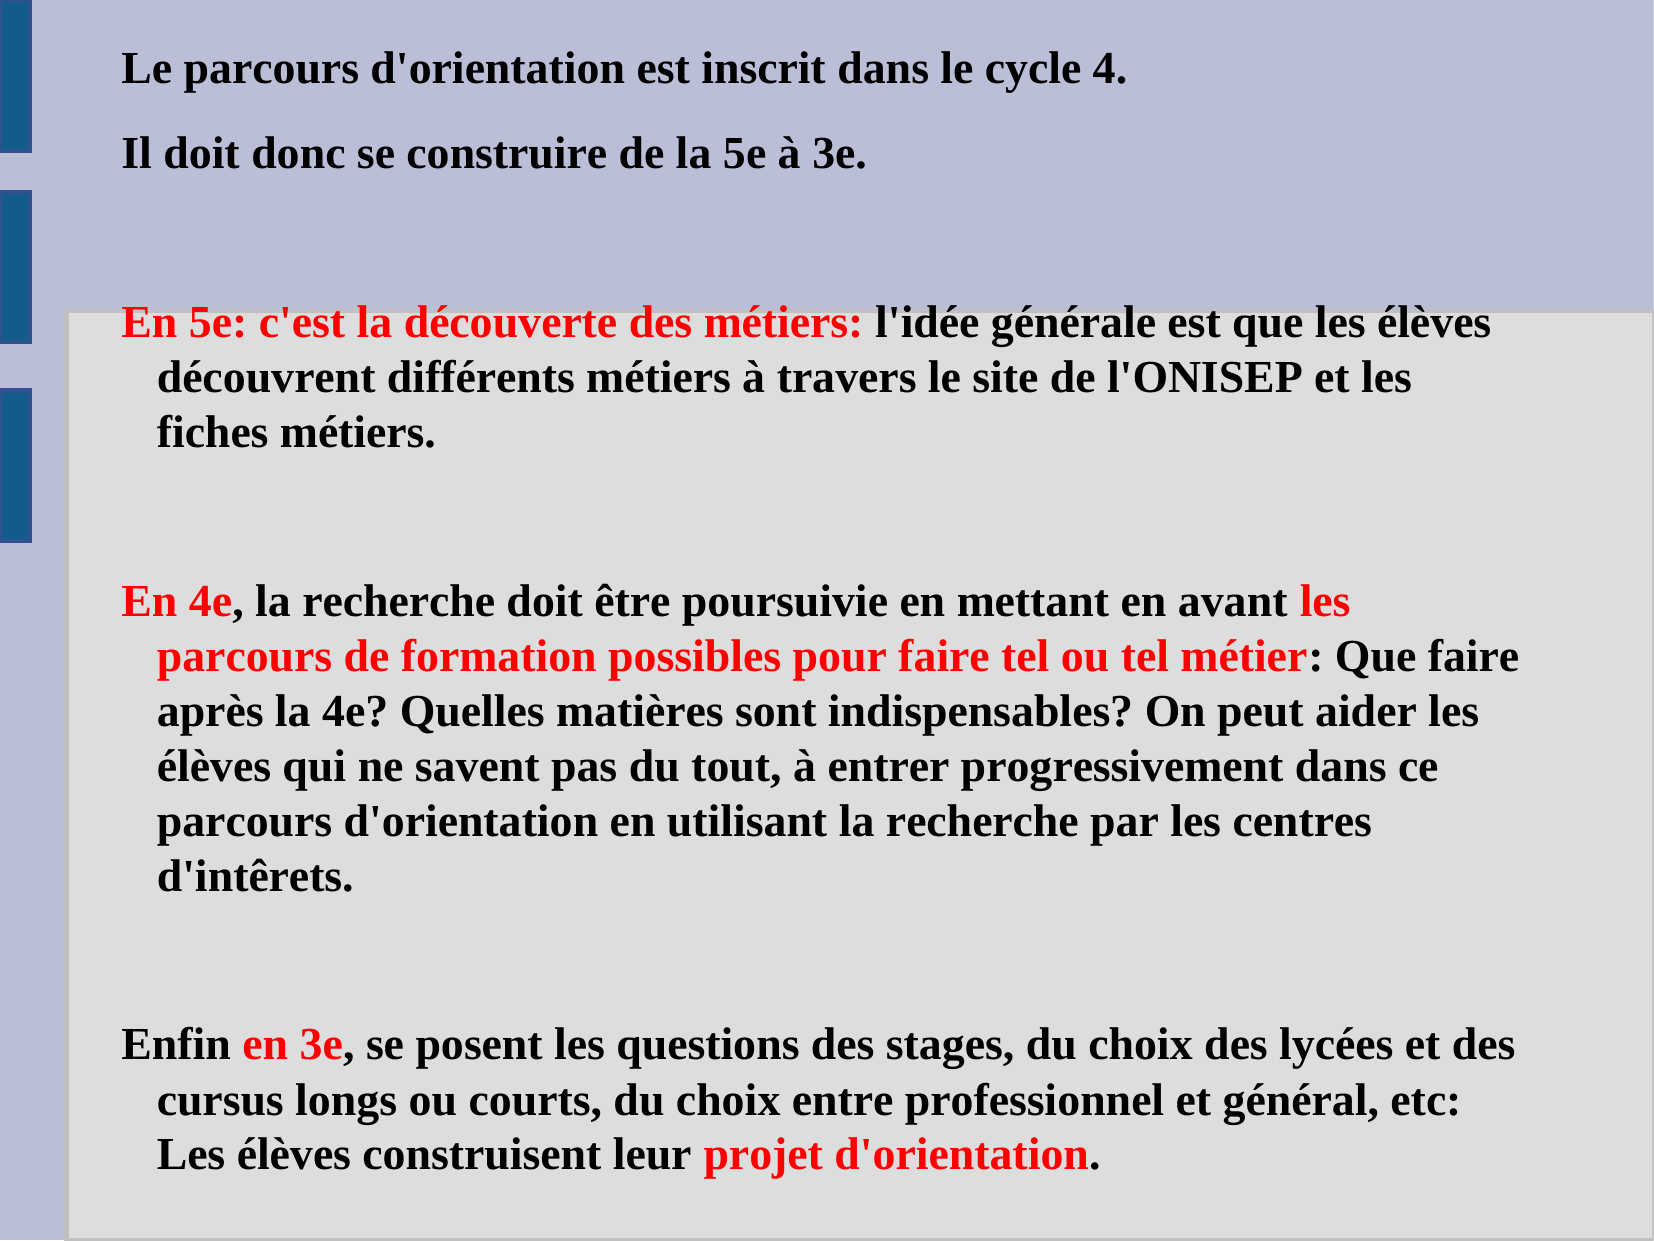

# Le parcours d'orientation est inscrit dans le cycle 4.
Il doit donc se construire de la 5e à 3e.
En 5e: c'est la découverte des métiers: l'idée générale est que les élèves découvrent différents métiers à travers le site de l'ONISEP et les fiches métiers.
En 4e, la recherche doit être poursuivie en mettant en avant les parcours de formation possibles pour faire tel ou tel métier: Que faire après la 4e? Quelles matières sont indispensables? On peut aider les élèves qui ne savent pas du tout, à entrer progressivement dans ce parcours d'orientation en utilisant la recherche par les centres d'intêrets.
Enfin en 3e, se posent les questions des stages, du choix des lycées et des cursus longs ou courts, du choix entre professionnel et général, etc: Les élèves construisent leur projet d'orientation.